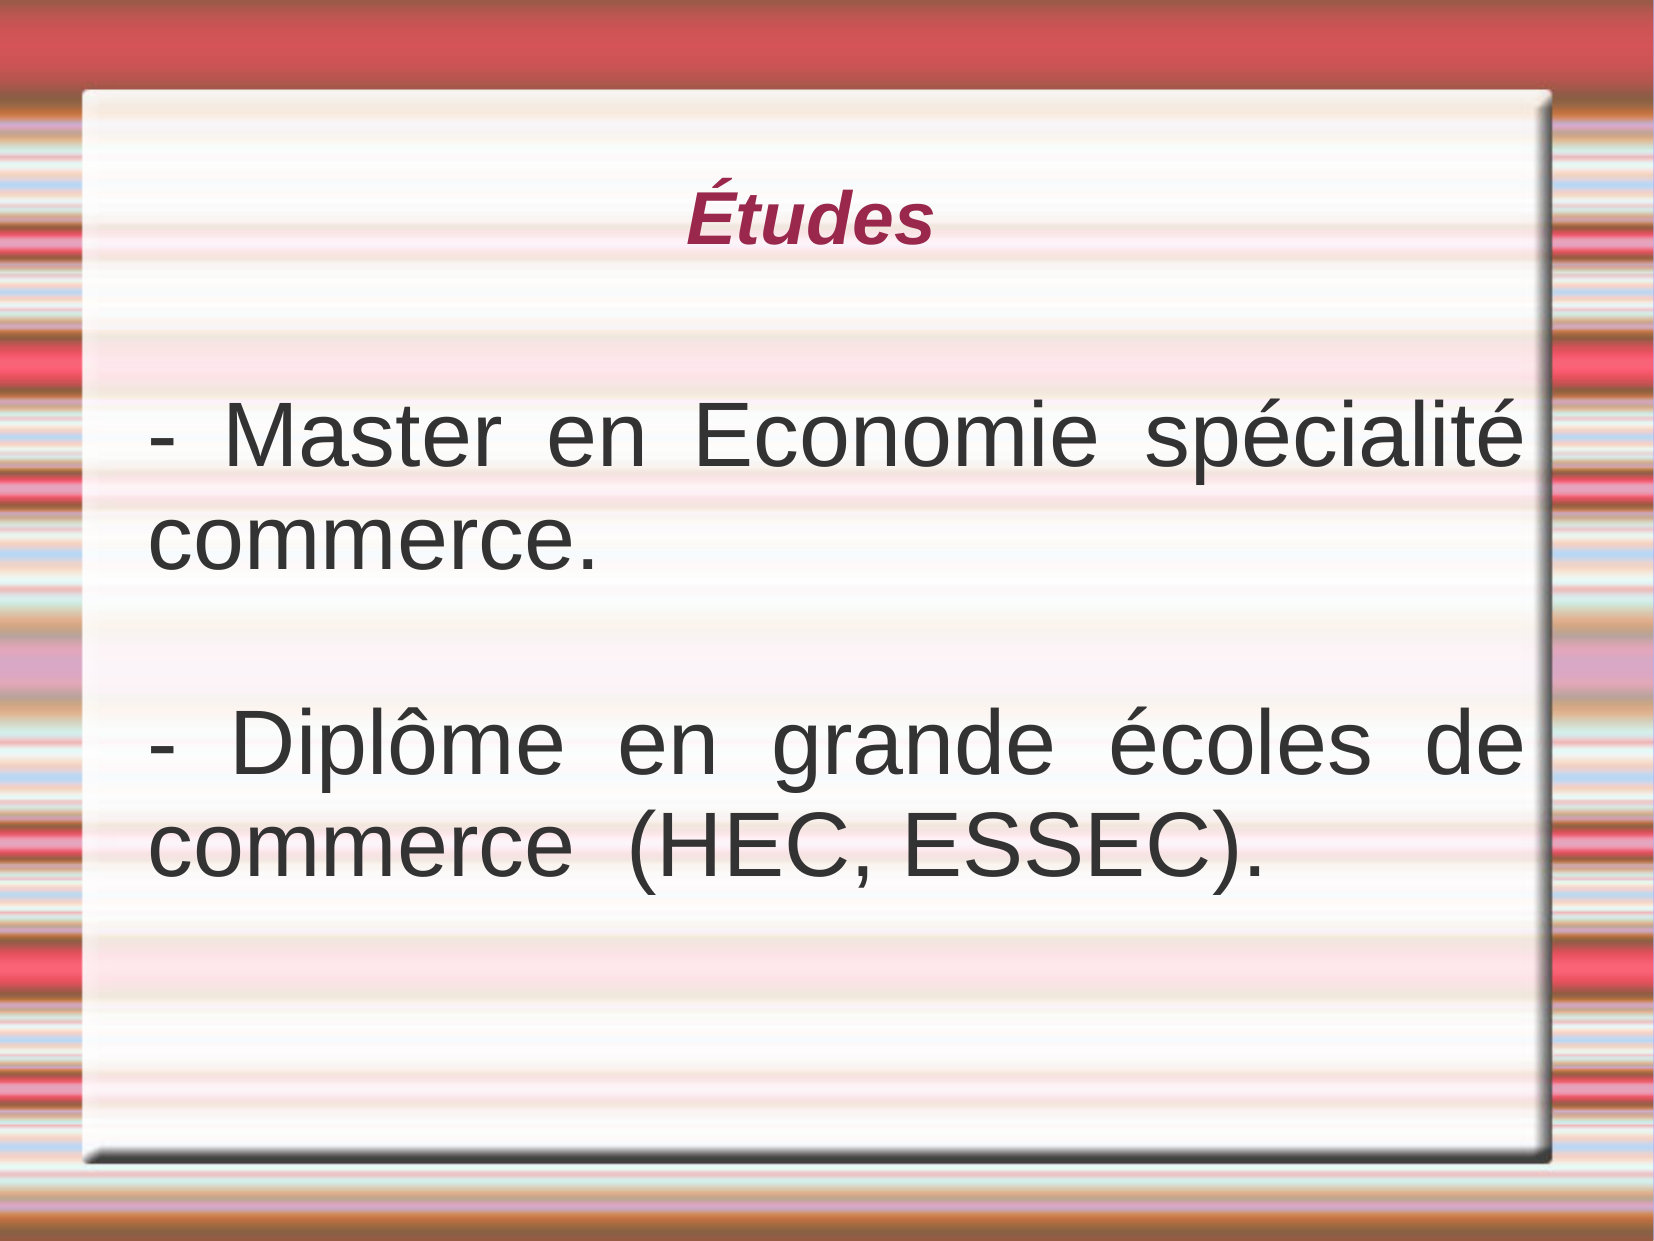

# Études
- Master en Economie spécialité commerce.
- Diplôme en grande écoles de commerce (HEC, ESSEC).